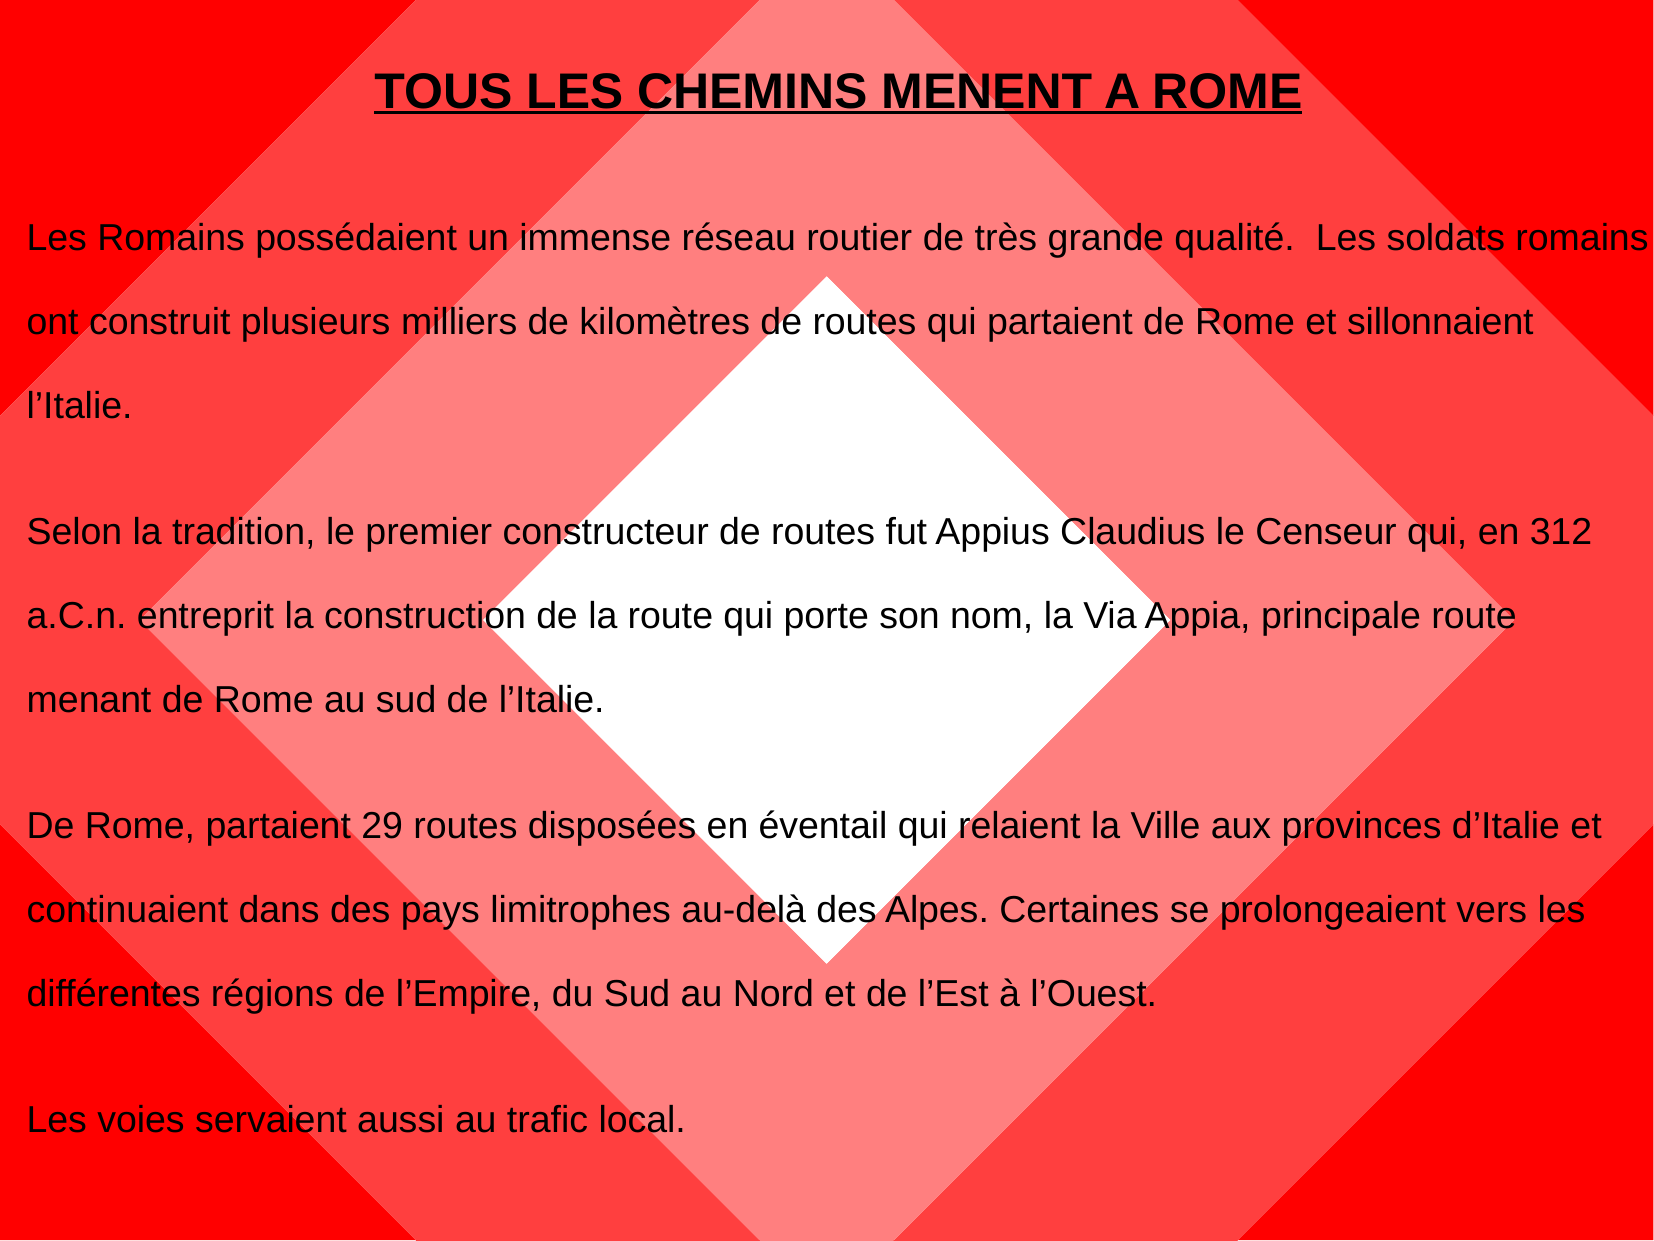

TOUS LES CHEMINS MENENT A ROME
Les Romains possédaient un immense réseau routier de très grande qualité. Les soldats romains
ont construit plusieurs milliers de kilomètres de routes qui partaient de Rome et sillonnaient
l’Italie.
Selon la tradition, le premier constructeur de routes fut Appius Claudius le Censeur qui, en 312
a.C.n. entreprit la construction de la route qui porte son nom, la Via Appia, principale route
menant de Rome au sud de l’Italie.
De Rome, partaient 29 routes disposées en éventail qui relaient la Ville aux provinces d’Italie et
continuaient dans des pays limitrophes au-delà des Alpes. Certaines se prolongeaient vers les
différentes régions de l’Empire, du Sud au Nord et de l’Est à l’Ouest.
Les voies servaient aussi au trafic local.